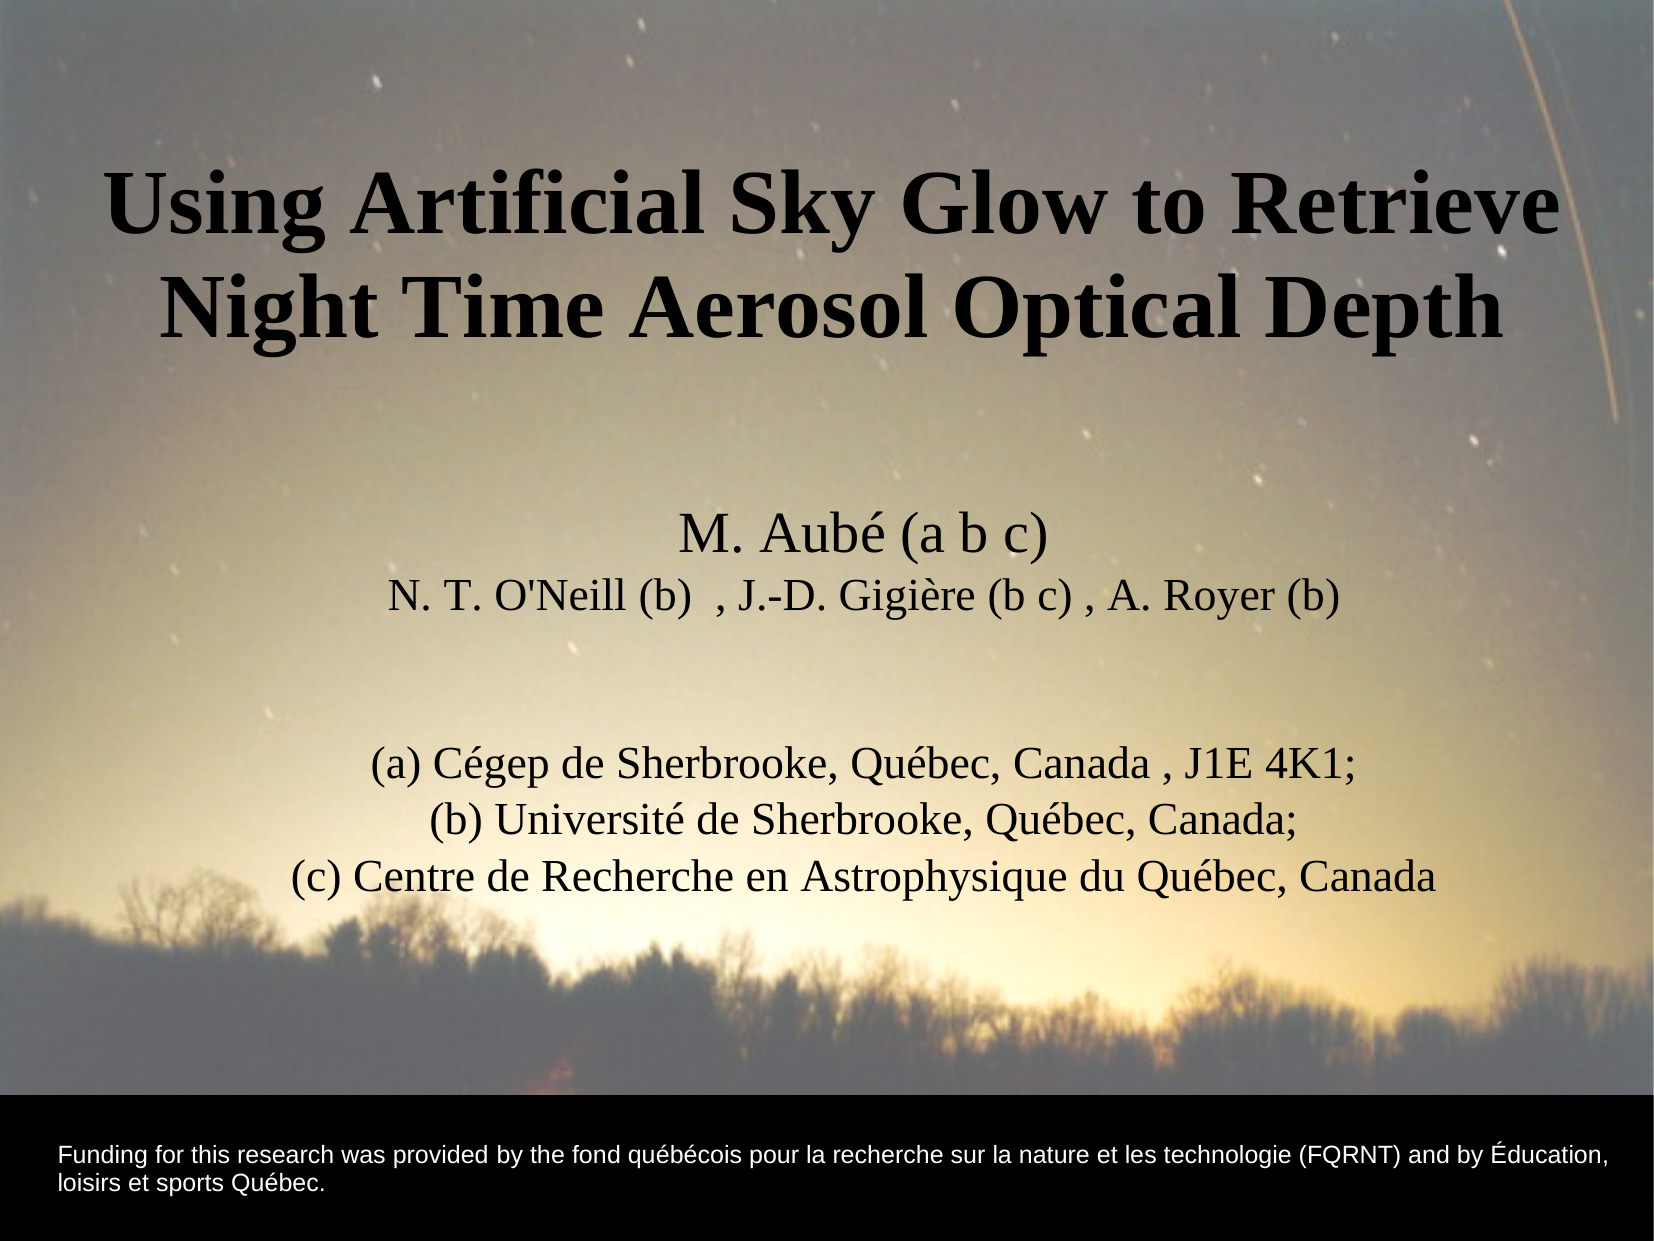

# Using Artificial Sky Glow to Retrieve Night Time Aerosol Optical Depth
M. Aubé (a b c)
N. T. O'Neill (b) , J.-D. Gigière (b c) , A. Royer (b)
(a) Cégep de Sherbrooke, Québec, Canada , J1E 4K1;
(b) Université de Sherbrooke, Québec, Canada;
(c) Centre de Recherche en Astrophysique du Québec, Canada
Funding for this research was provided by the fond québécois pour la recherche sur la nature et les technologie (FQRNT) and by Éducation, loisirs et sports Québec.